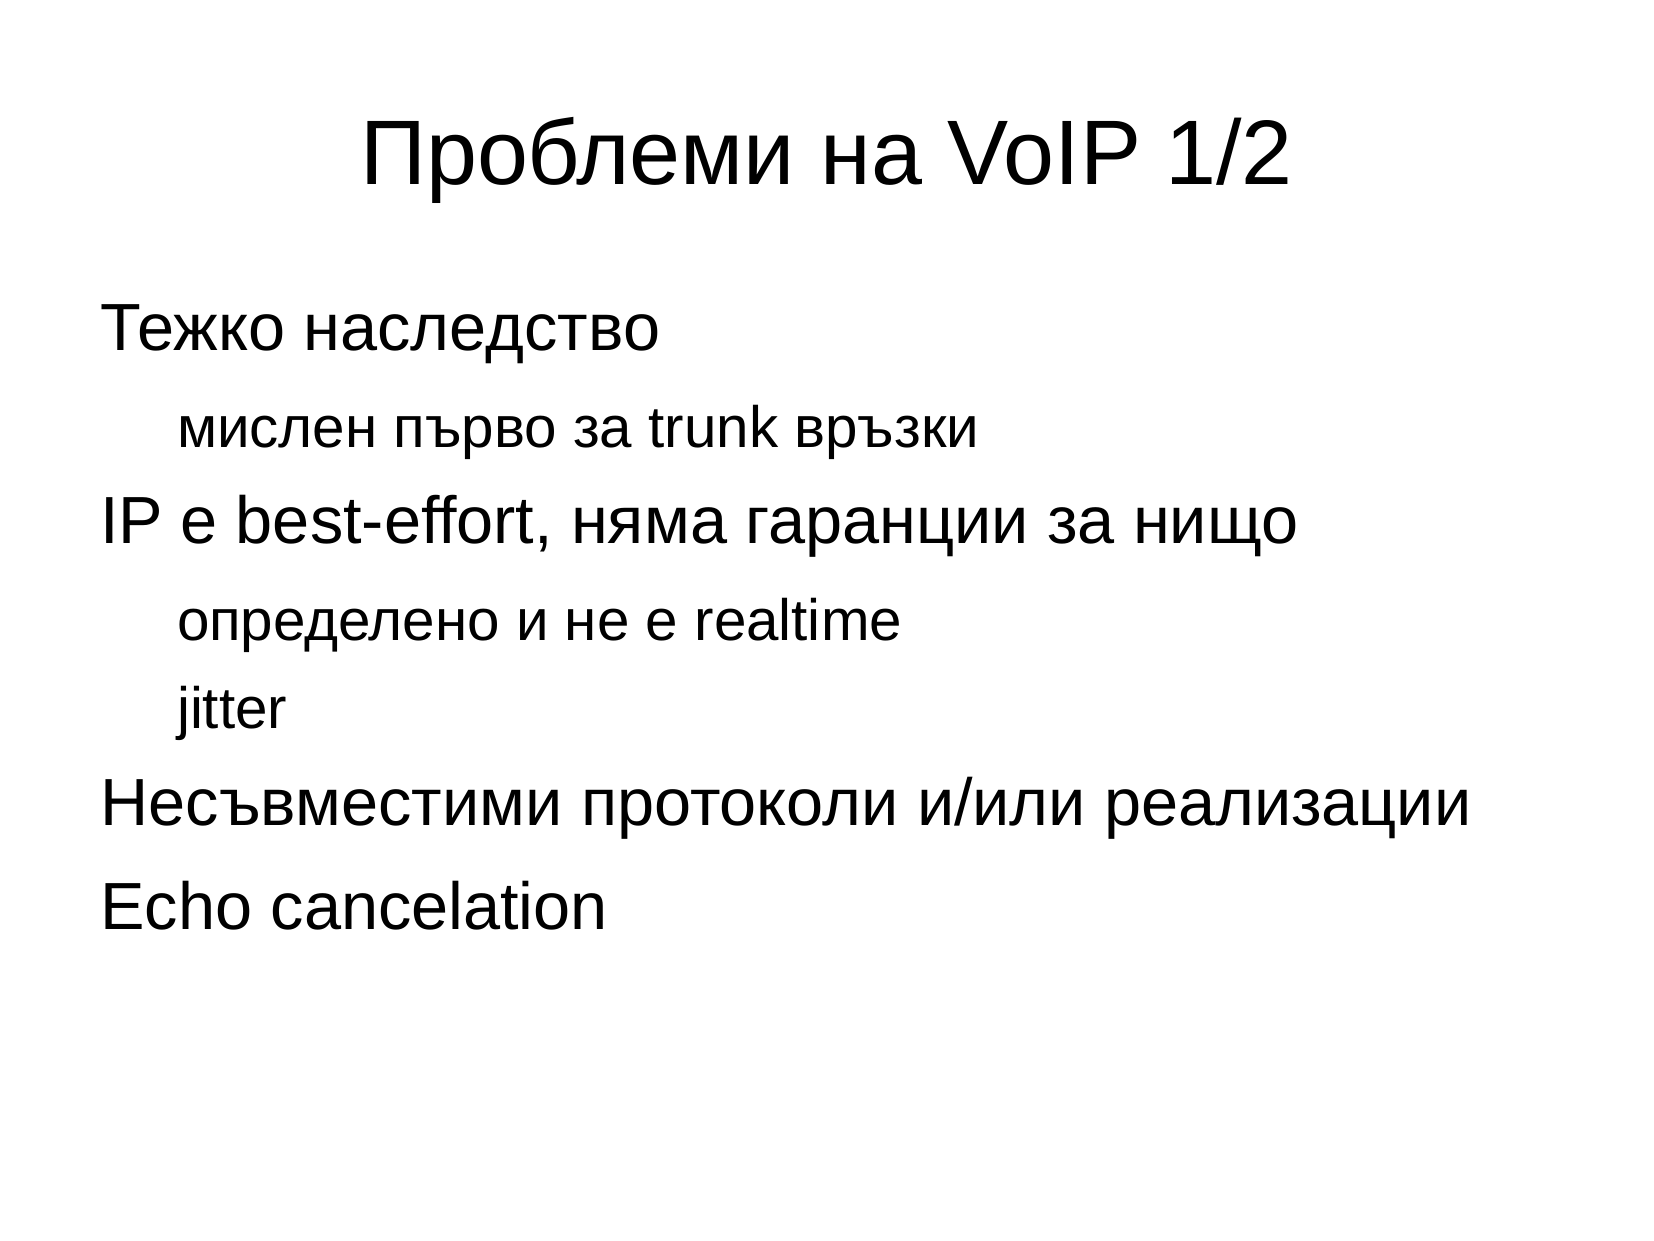

# Проблеми на VoIP 1/2
Тежко наследство
мислен първо за trunk връзки
IP е best-effort, няма гаранции за нищо
определено и не е realtime
jitter
Несъвместими протоколи и/или реализации
Echo cancelation